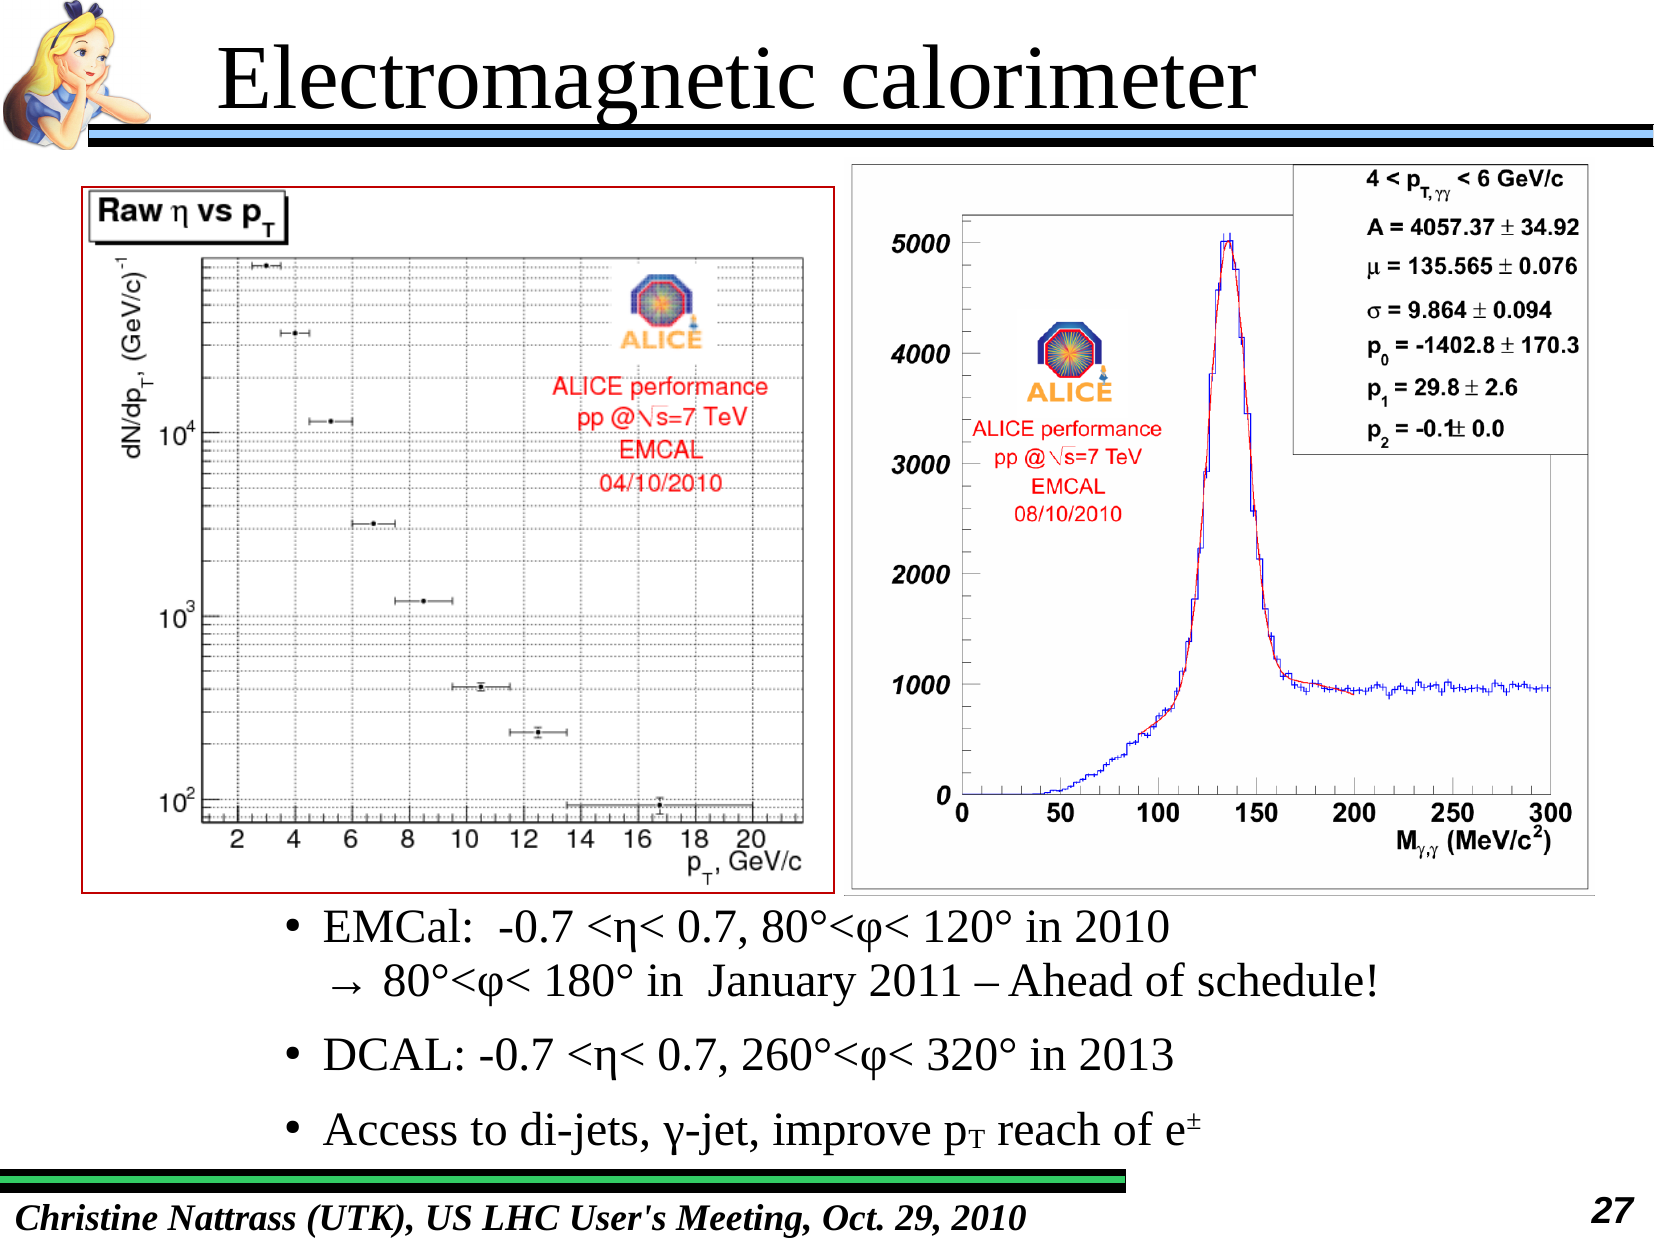

# Electromagnetic calorimeter
EMCal: -0.7 <η< 0.7, 80°<φ< 120° in 2010
→ 80°<φ< 180° in January 2011 – Ahead of schedule!
DCAL: -0.7 <η< 0.7, 260°<φ< 320° in 2013
Access to di-jets, γ-jet, improve pT reach of e±
27